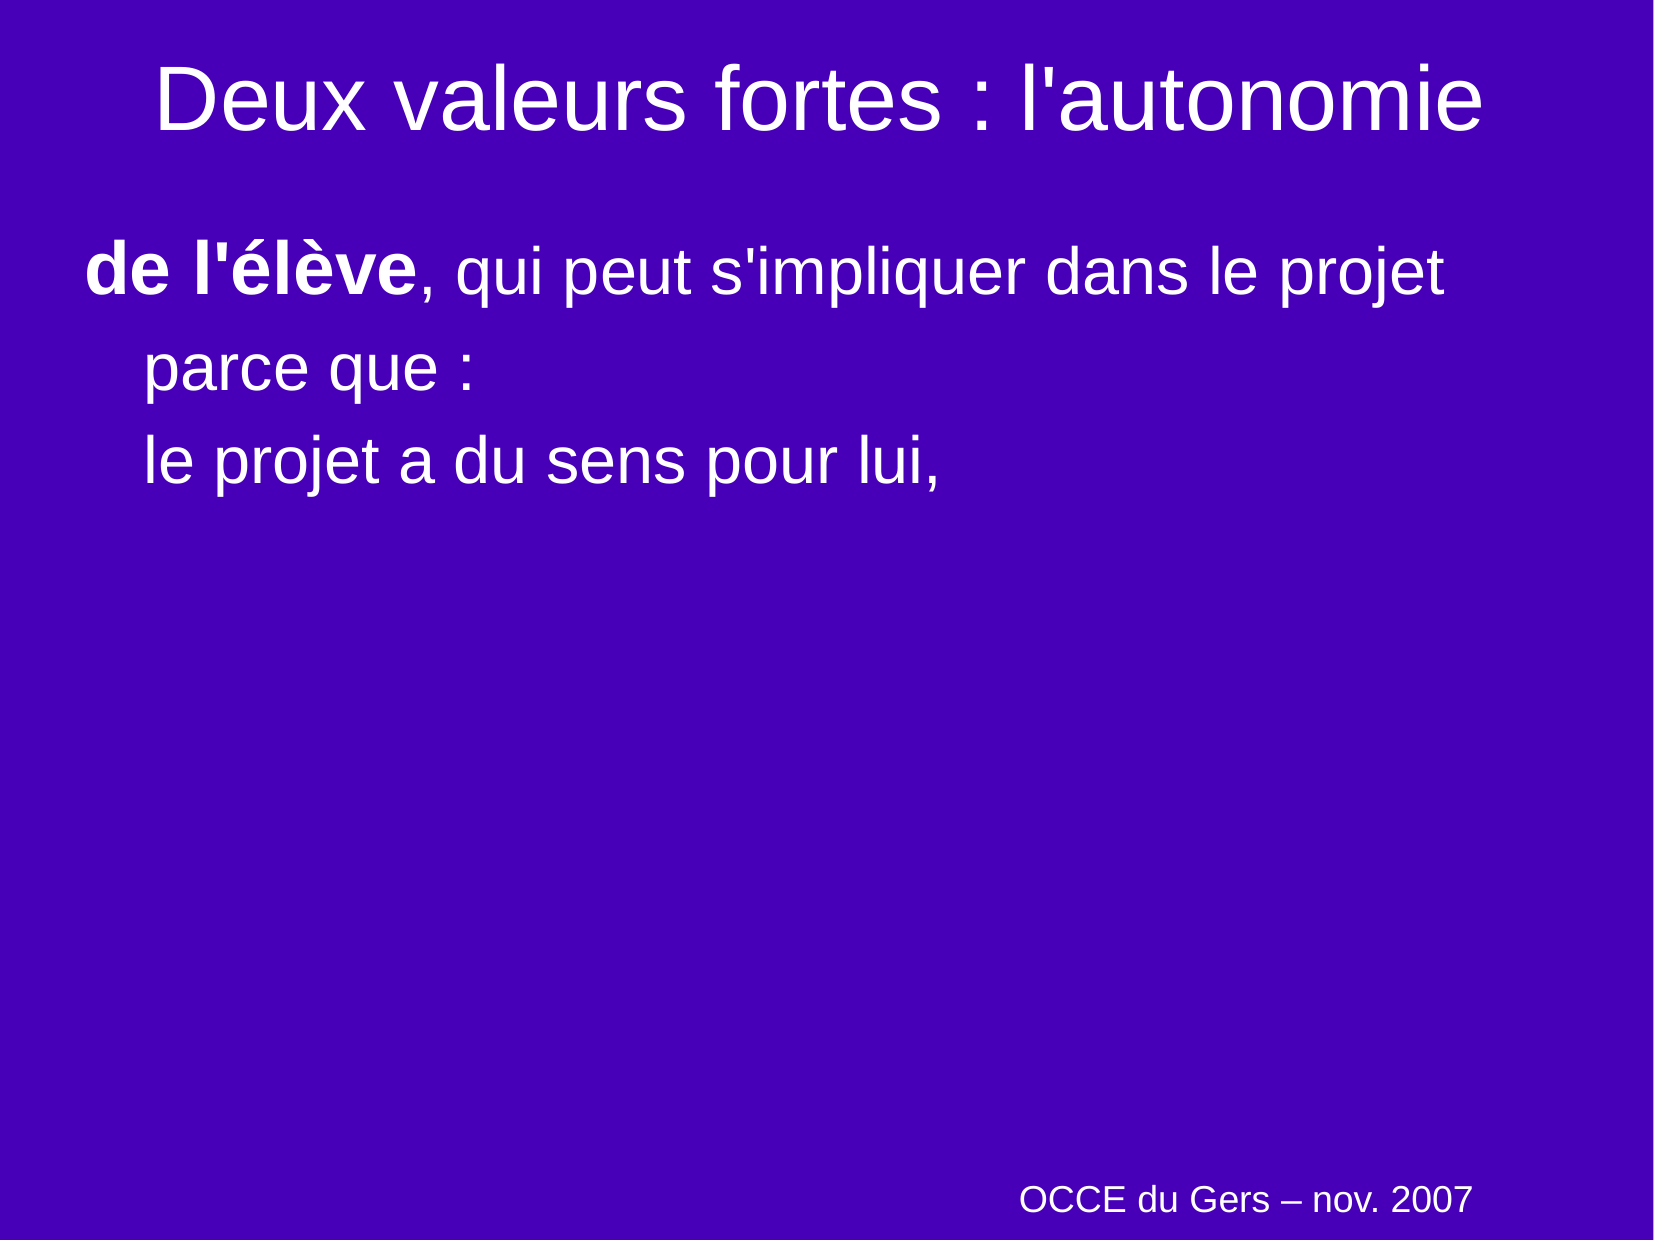

# Deux valeurs fortes : l'autonomie
de l'élève, qui peut s'impliquer dans le projet parce que :
le projet a du sens pour lui,
OCCE du Gers – nov. 2007